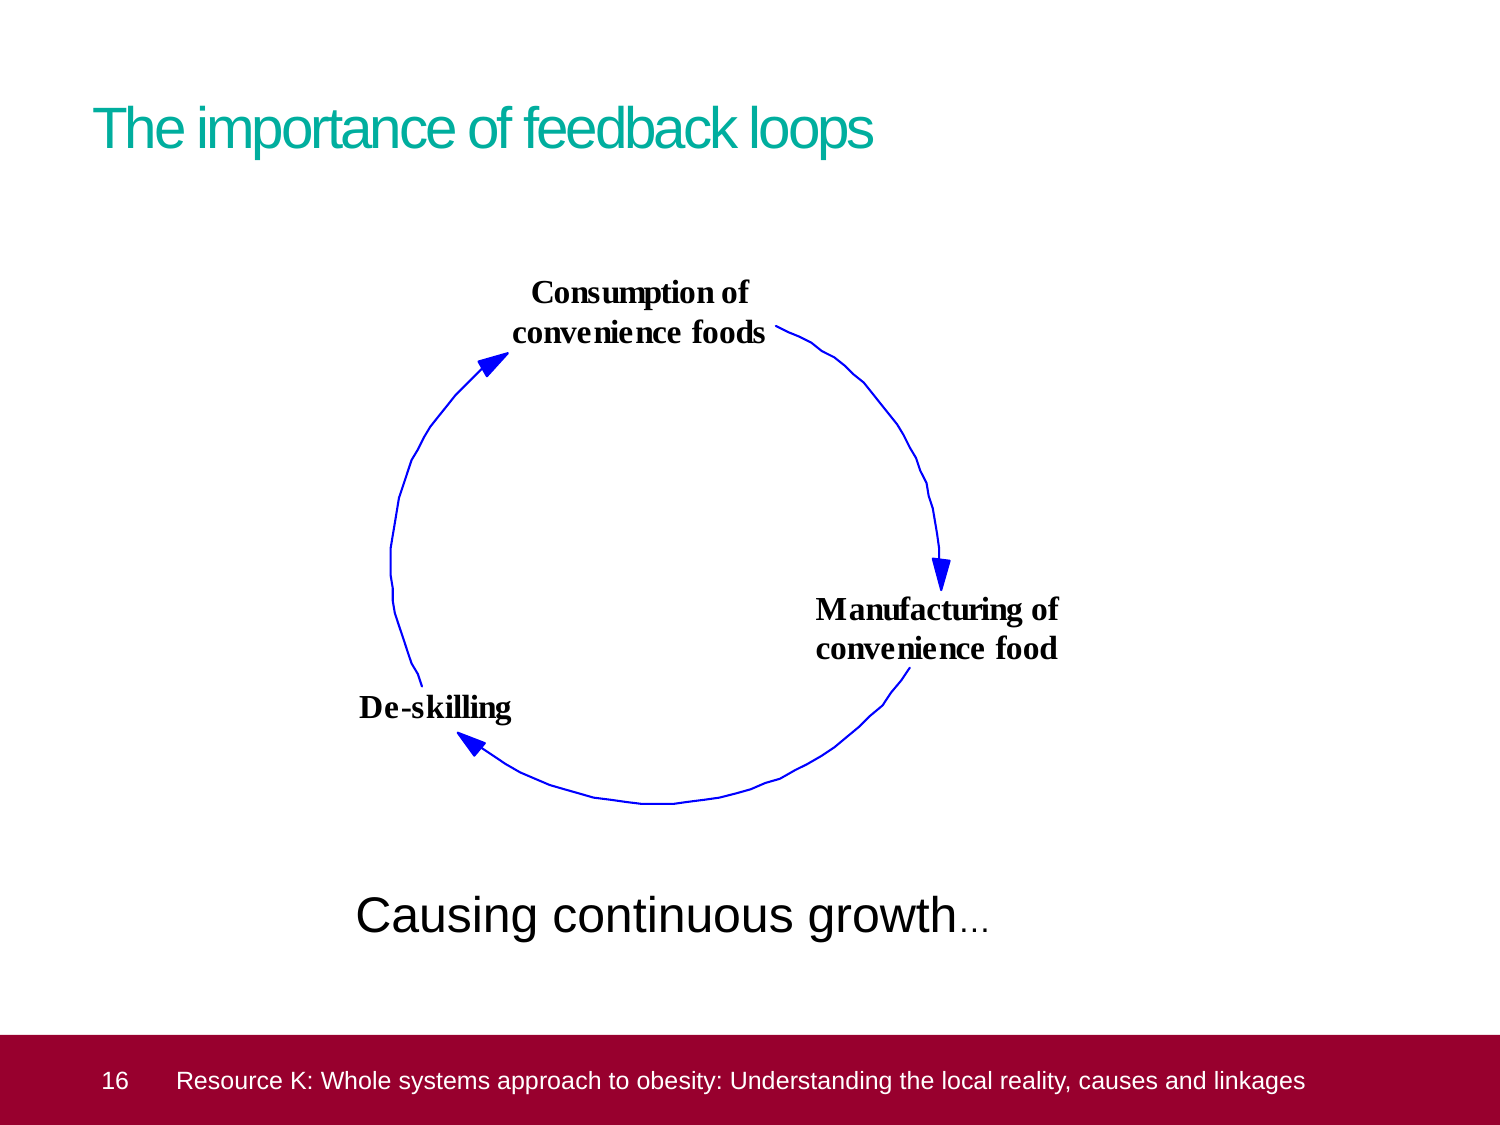

# The importance of feedback loops
Causing continuous growth…
 16
Resource K: Whole systems approach to obesity: Understanding the local reality, causes and linkages